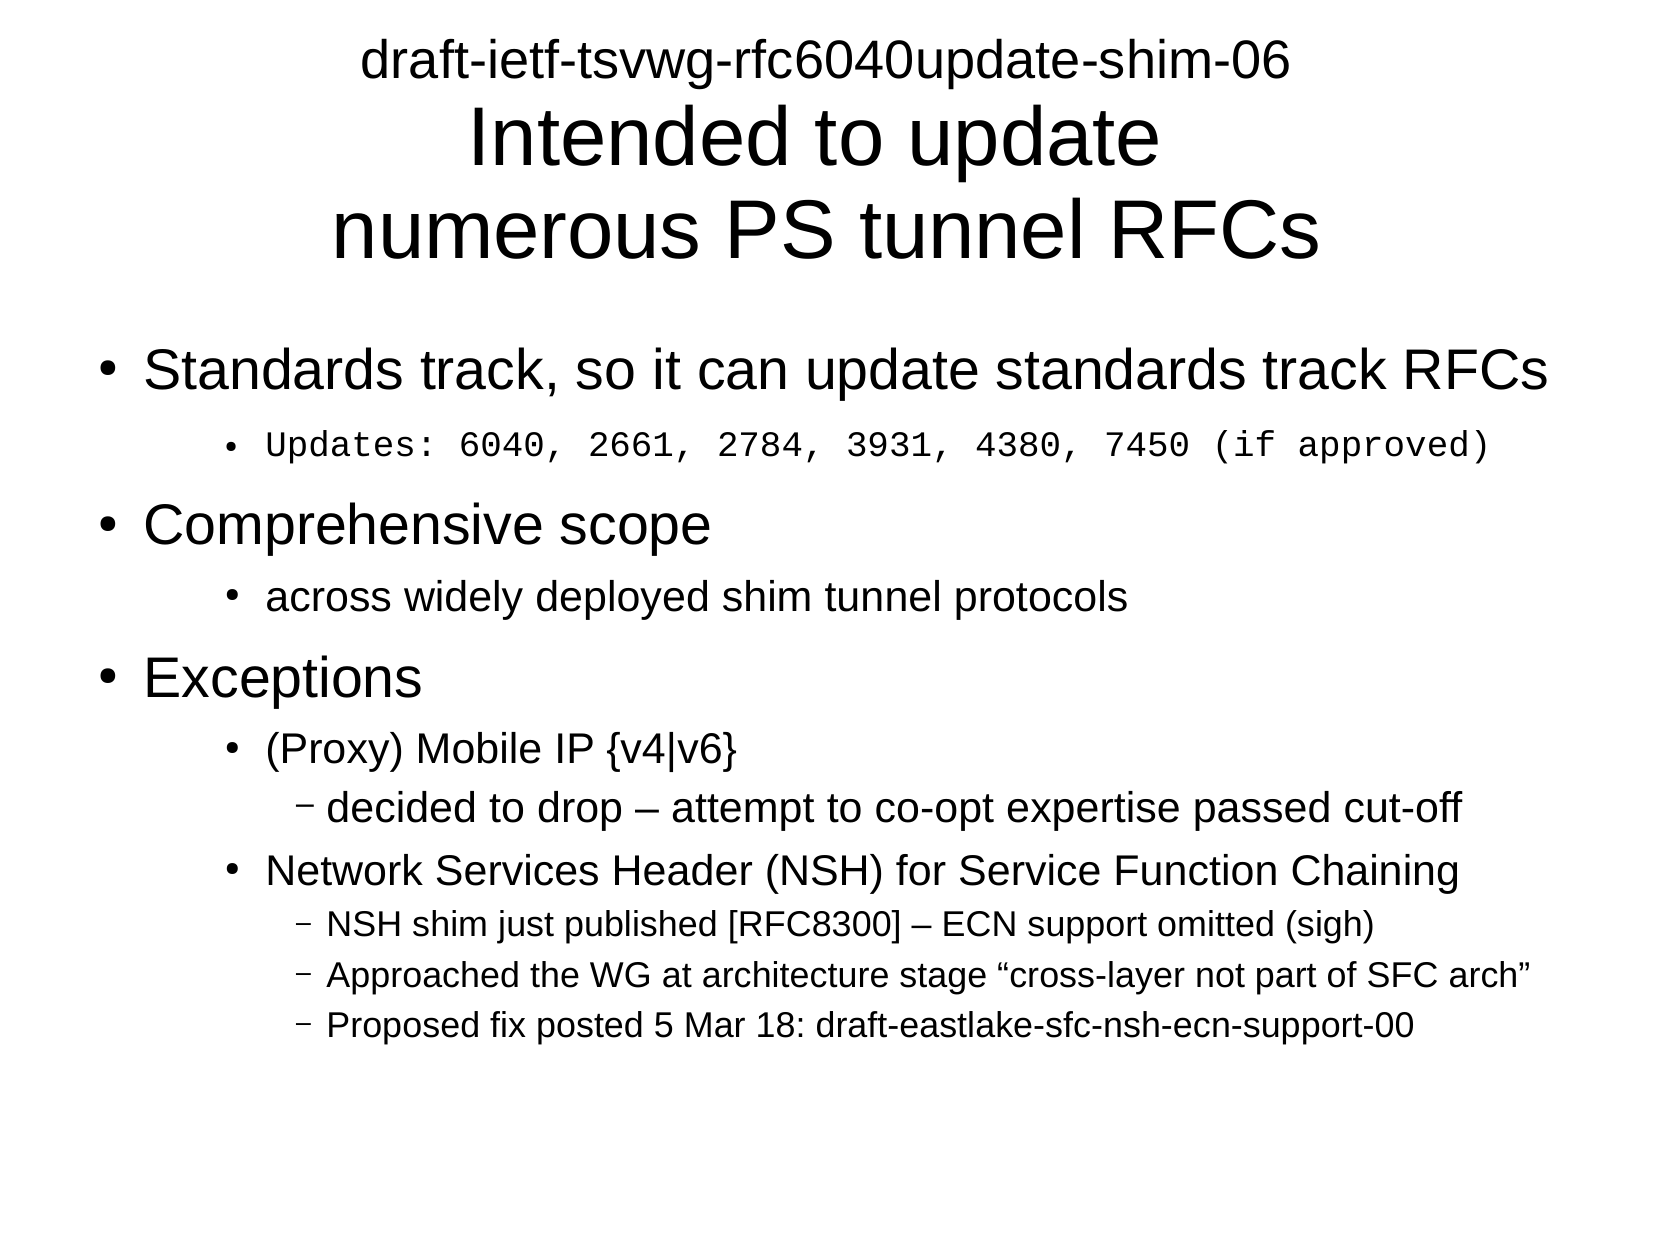

# draft-ietf-tsvwg-rfc6040update-shim-06 Intended to update numerous PS tunnel RFCs
Standards track, so it can update standards track RFCs
Updates: 6040, 2661, 2784, 3931, 4380, 7450 (if approved)
Comprehensive scope
across widely deployed shim tunnel protocols
Exceptions
(Proxy) Mobile IP {v4|v6}
decided to drop – attempt to co-opt expertise passed cut-off
Network Services Header (NSH) for Service Function Chaining
NSH shim just published [RFC8300] – ECN support omitted (sigh)
Approached the WG at architecture stage “cross-layer not part of SFC arch”
Proposed fix posted 5 Mar 18: draft-eastlake-sfc-nsh-ecn-support-00